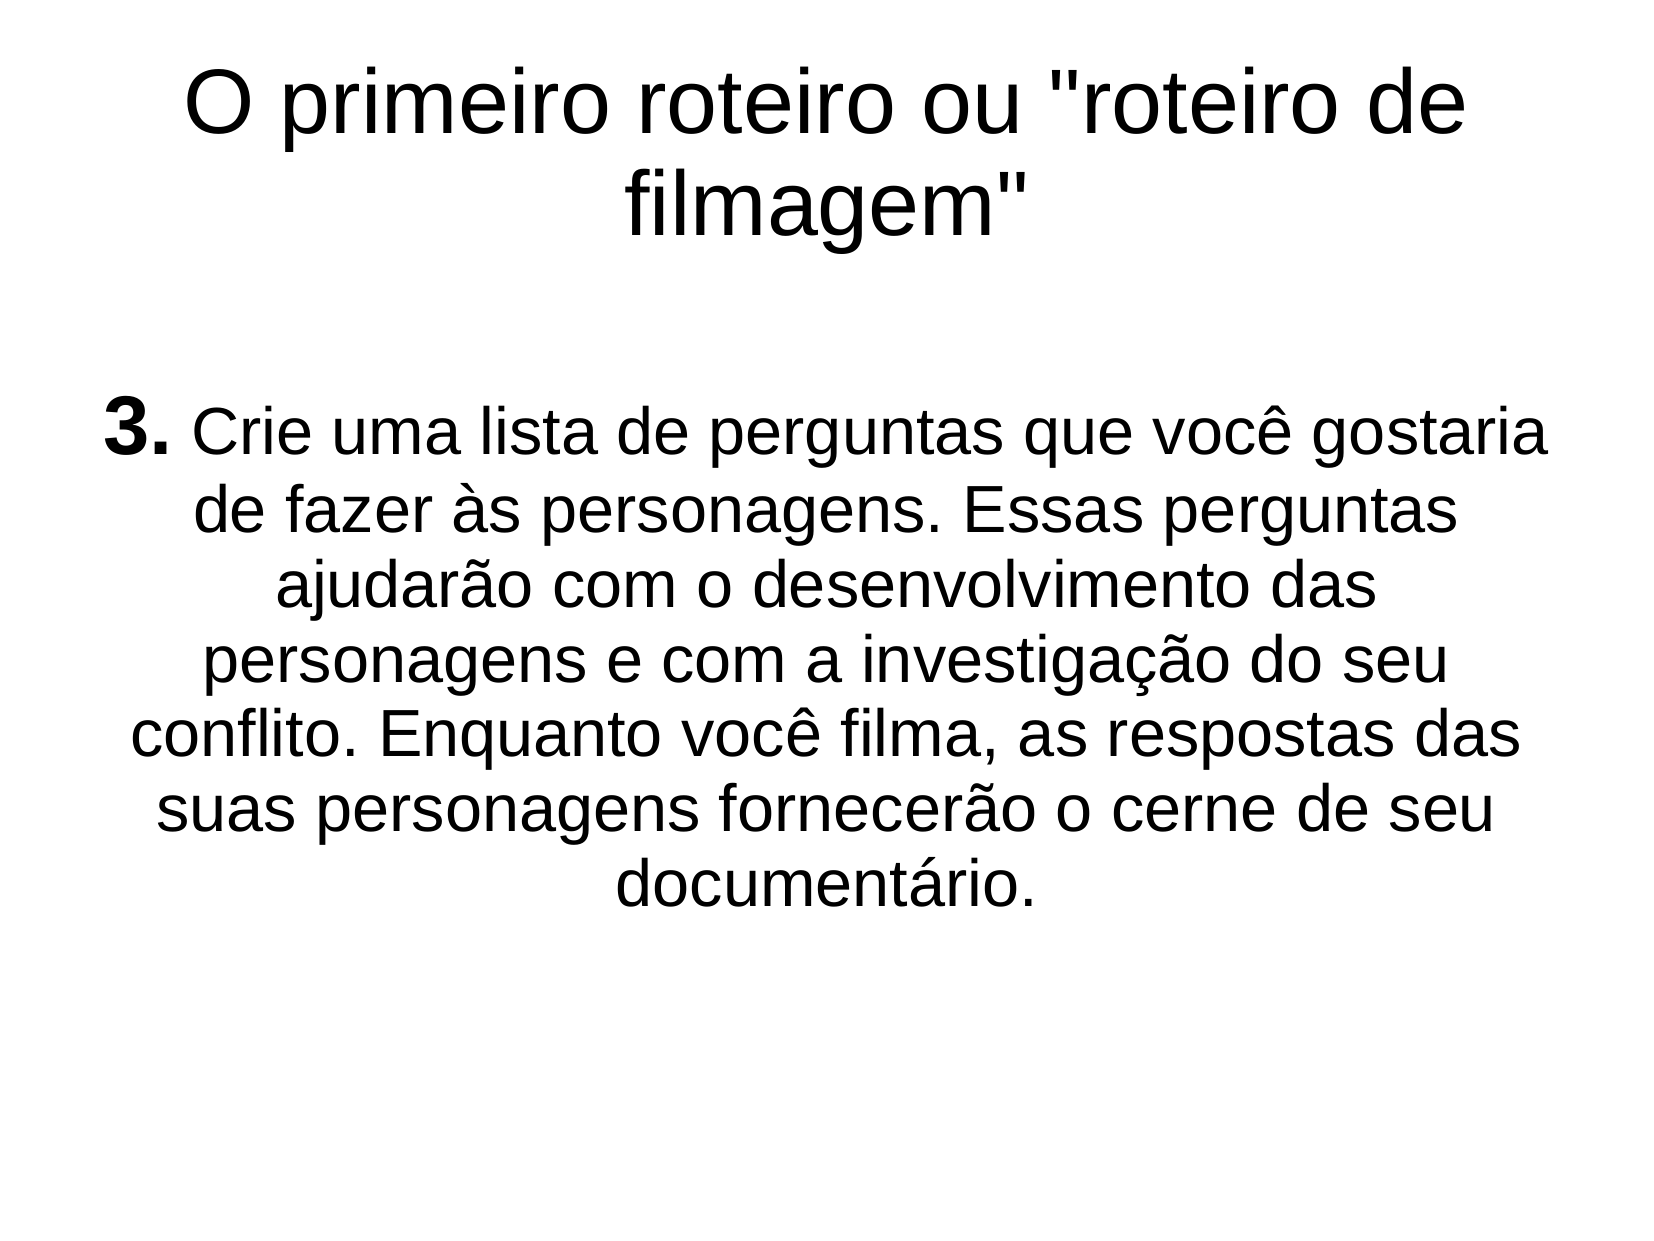

# O primeiro roteiro ou "roteiro de filmagem"
3. Crie uma lista de perguntas que você gostaria de fazer às personagens. Essas perguntas ajudarão com o desenvolvimento das personagens e com a investigação do seu conflito. Enquanto você filma, as respostas das suas personagens fornecerão o cerne de seu documentário.